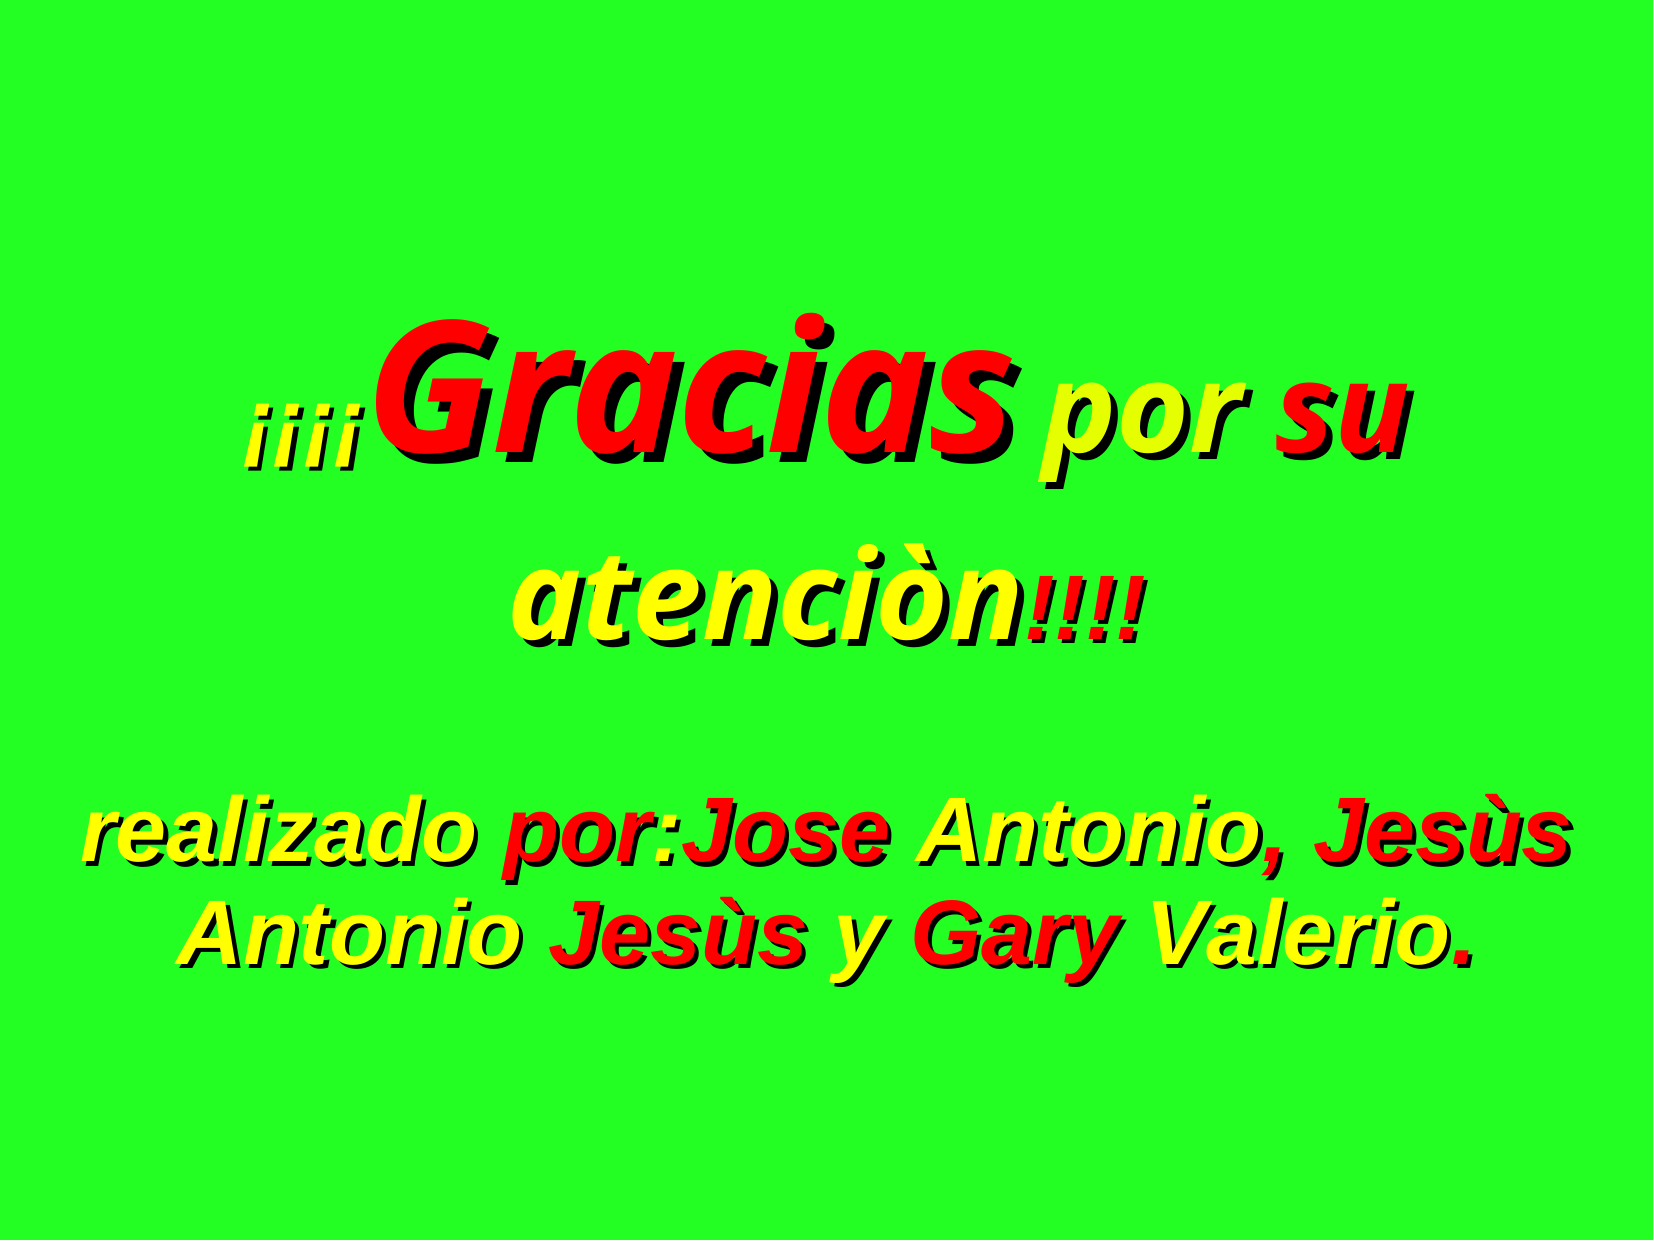

# ¡¡¡¡Gracias por su atenciòn!!!! realizado por:Jose Antonio, Jesùs Antonio Jesùs y Gary Valerio.